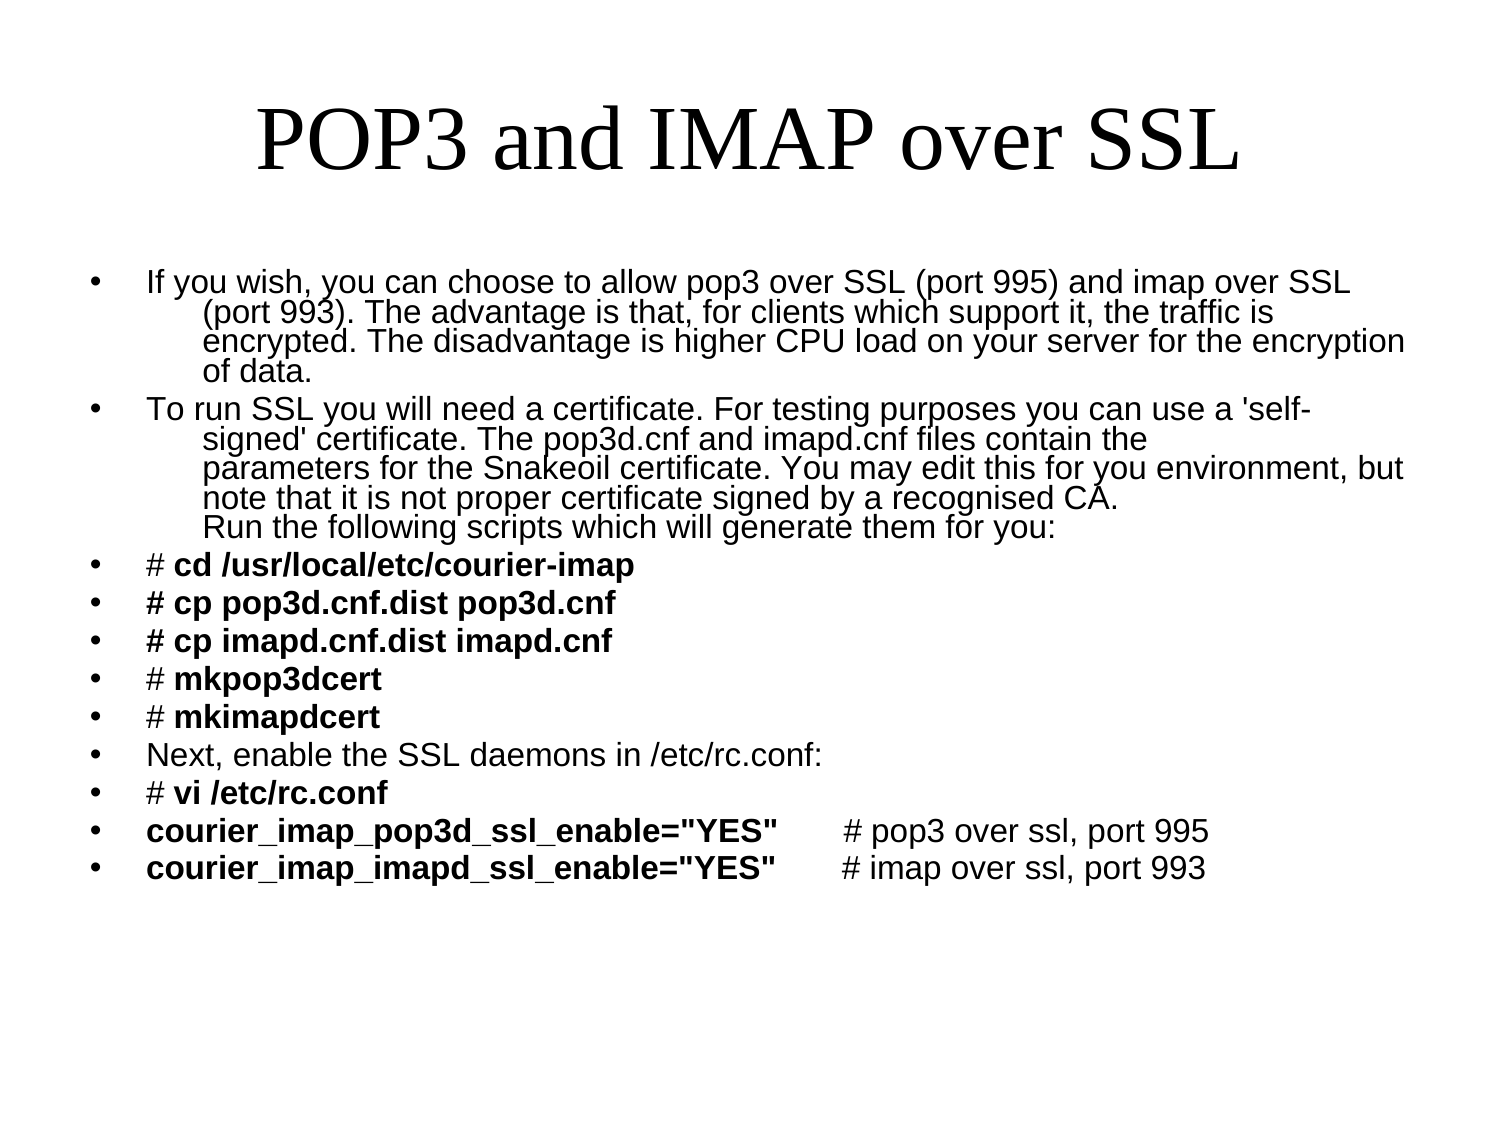

# POP3 and IMAP over SSL
If you wish, you can choose to allow pop3 over SSL (port 995) and imap over SSL (port 993). The advantage is that, for clients which support it, the traffic is encrypted. The disadvantage is higher CPU load on your server for the encryption of data.
To run SSL you will need a certificate. For testing purposes you can use a 'self-signed' certificate. The pop3d.cnf and imapd.cnf files contain the
parameters for the Snakeoil certificate. You may edit this for you environment, but note that it is not proper certificate signed by a recognised CA.
Run the following scripts which will generate them for you:
# cd /usr/local/etc/courier-imap
# cp pop3d.cnf.dist pop3d.cnf
# cp imapd.cnf.dist imapd.cnf
# mkpop3dcert
# mkimapdcert
Next, enable the SSL daemons in /etc/rc.conf:
# vi /etc/rc.conf
courier_imap_pop3d_ssl_enable="YES" # pop3 over ssl, port 995
courier_imap_imapd_ssl_enable="YES" # imap over ssl, port 993